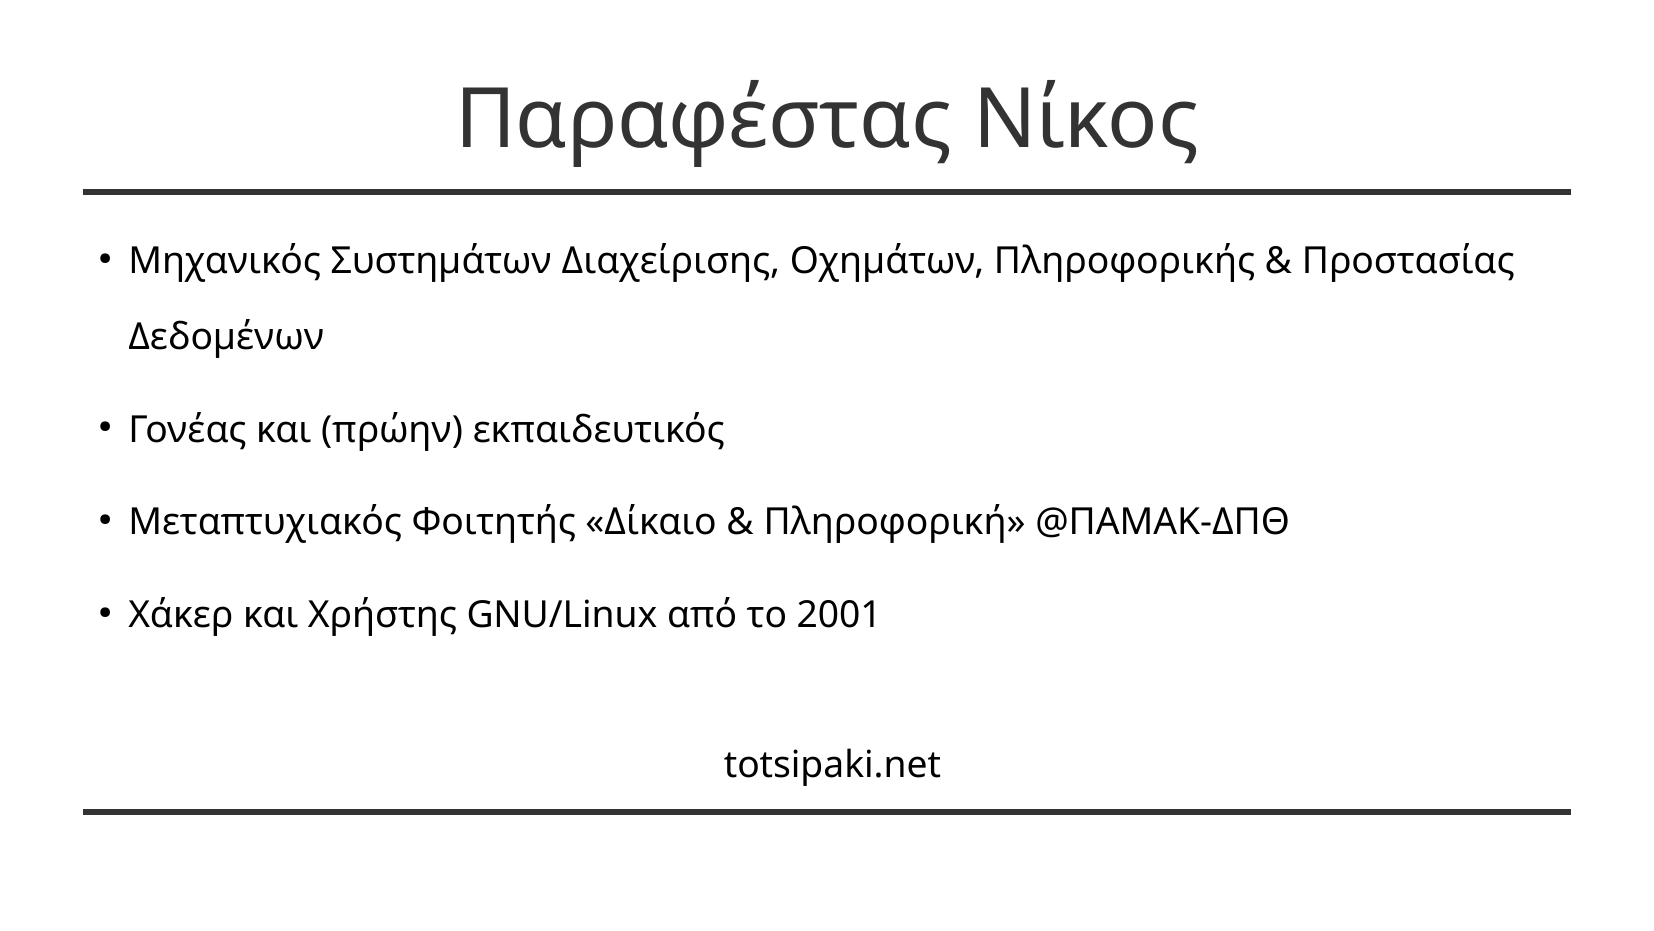

# Παραφέστας Νίκος
Μηχανικός Συστημάτων Διαχείρισης, Οχημάτων, Πληροφορικής & Προστασίας Δεδομένων
Γονέας και (πρώην) εκπαιδευτικός
Μεταπτυχιακός Φοιτητής «Δίκαιο & Πληροφορική» @ΠΑΜΑΚ-ΔΠΘ
Χάκερ και Χρήστης GNU/Linux από το 2001
totsipaki.net